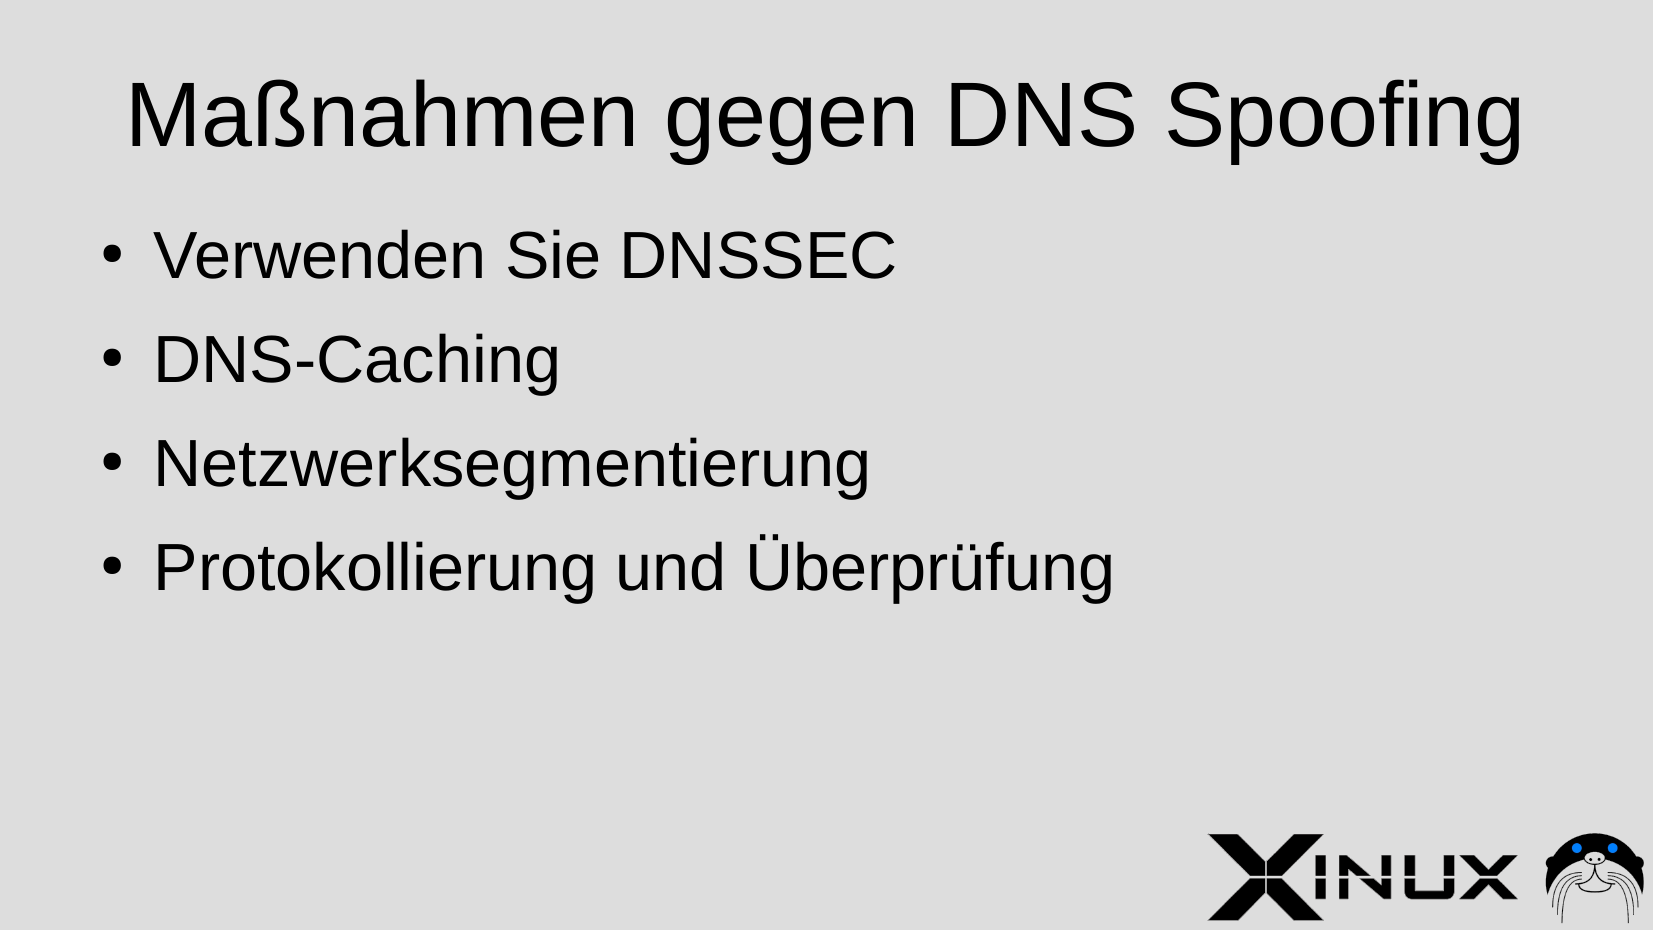

# Maßnahmen gegen DNS Spoofing
Verwenden Sie DNSSEC
DNS-Caching
Netzwerksegmentierung
Protokollierung und Überprüfung